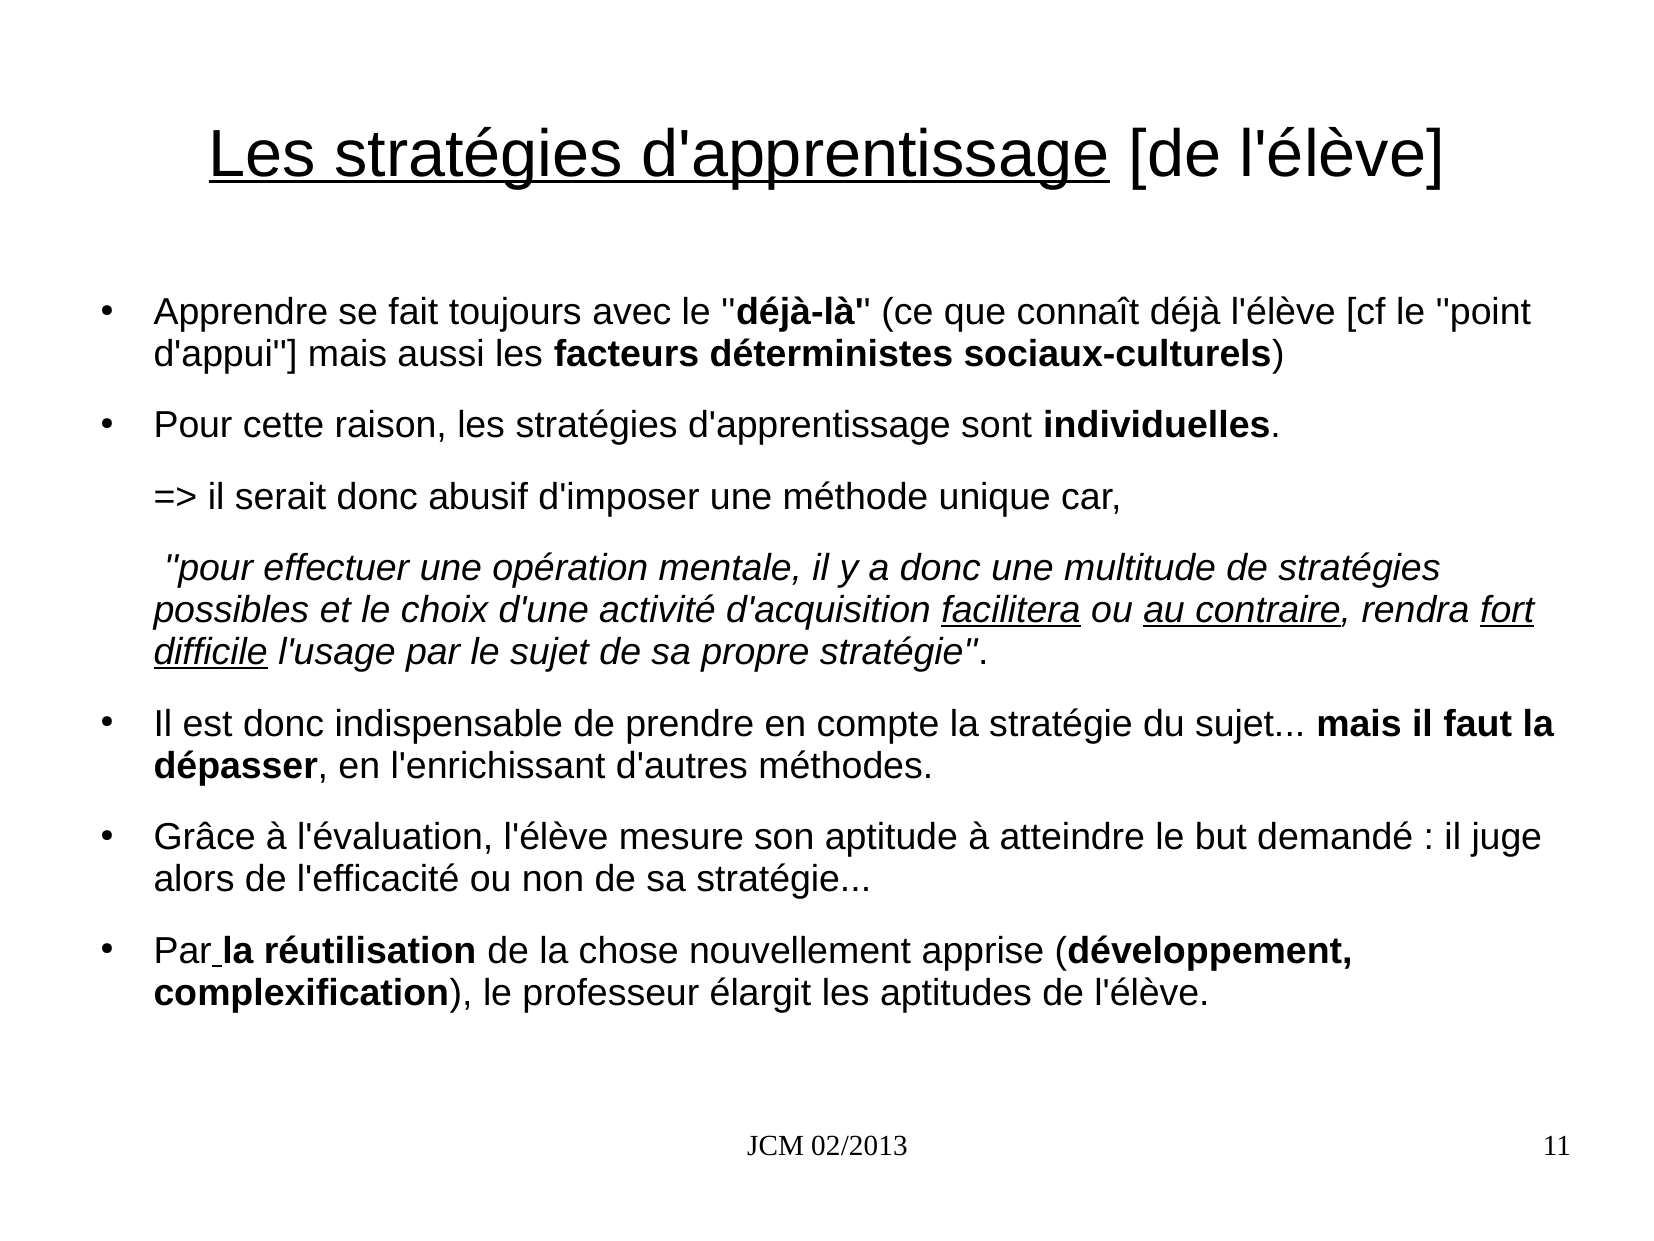

# Les stratégies d'apprentissage [de l'élève]
Apprendre se fait toujours avec le ''déjà-là'' (ce que connaît déjà l'élève [cf le ''point d'appui''] mais aussi les facteurs déterministes sociaux-culturels)
Pour cette raison, les stratégies d'apprentissage sont individuelles.
=> il serait donc abusif d'imposer une méthode unique car,
 ''pour effectuer une opération mentale, il y a donc une multitude de stratégies possibles et le choix d'une activité d'acquisition facilitera ou au contraire, rendra fort difficile l'usage par le sujet de sa propre stratégie''.
Il est donc indispensable de prendre en compte la stratégie du sujet... mais il faut la dépasser, en l'enrichissant d'autres méthodes.
Grâce à l'évaluation, l'élève mesure son aptitude à atteindre le but demandé : il juge alors de l'efficacité ou non de sa stratégie...
Par la réutilisation de la chose nouvellement apprise (développement, complexification), le professeur élargit les aptitudes de l'élève.
JCM 02/2013
11